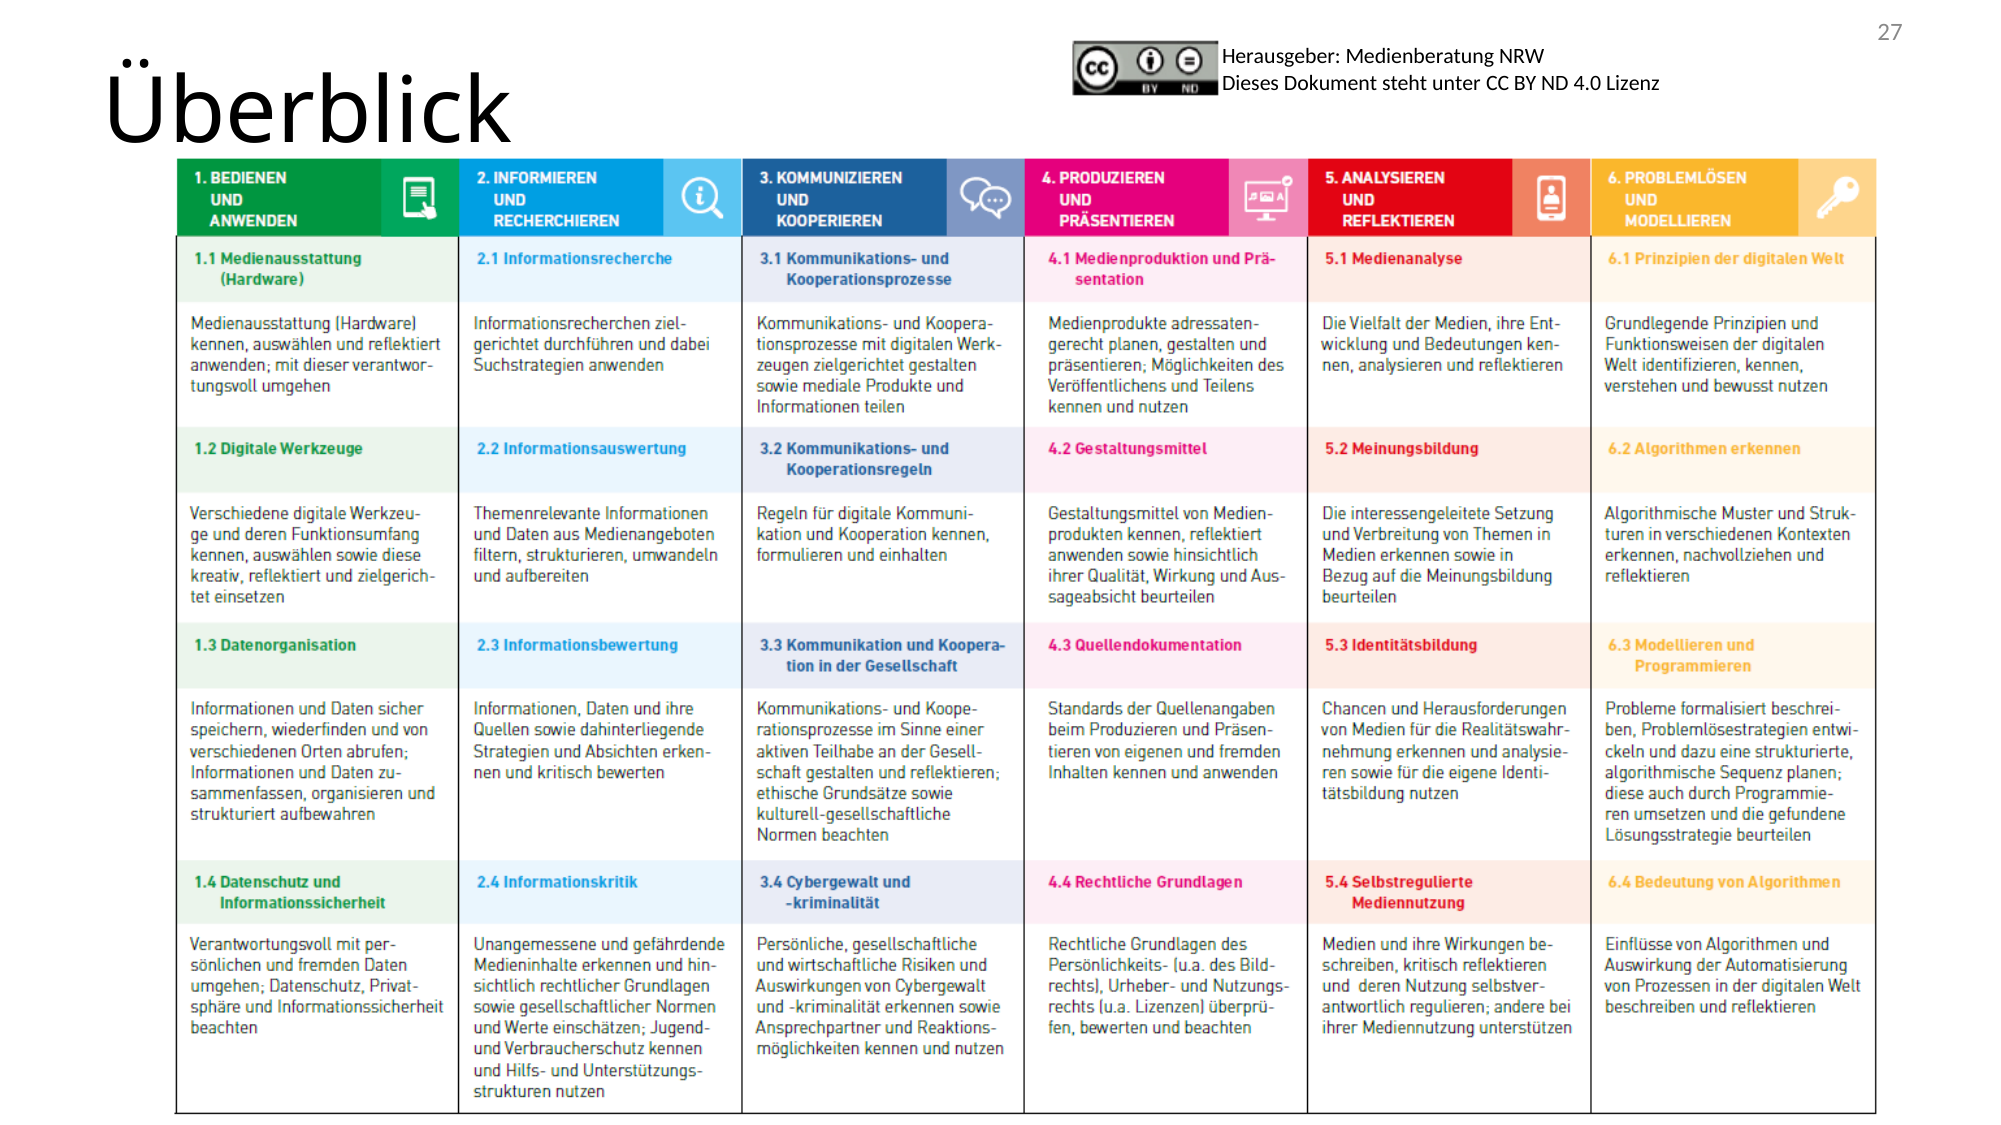

26
Überblick
Herausgeber: Medienberatung NRW
Dieses Dokument steht unter CC BY ND 4.0 Lizenz